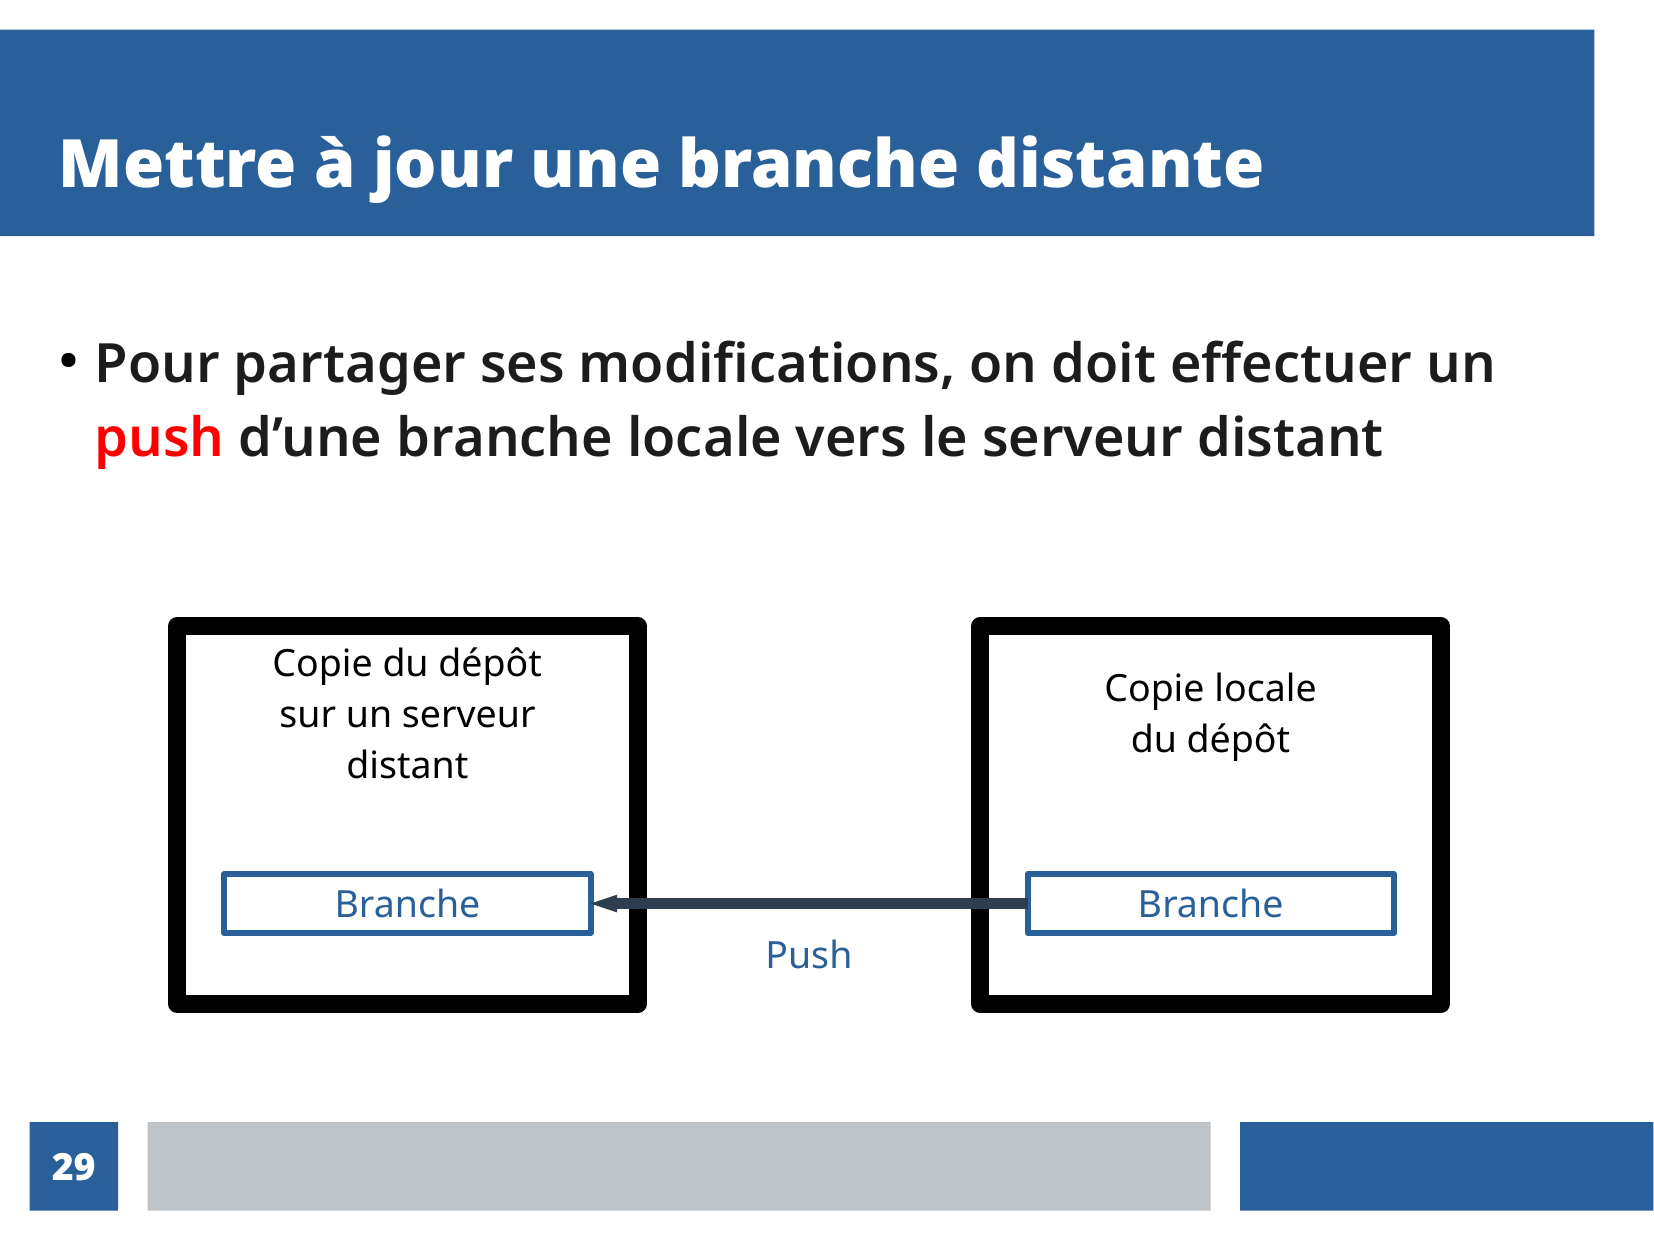

# Mettre à jour une branche distante
Pour partager ses modifications, on doit effectuer un push d’une branche locale vers le serveur distant
Copie du dépôt
sur un serveur
distant
Copie locale
du dépôt
Branche
Branche
Push
29